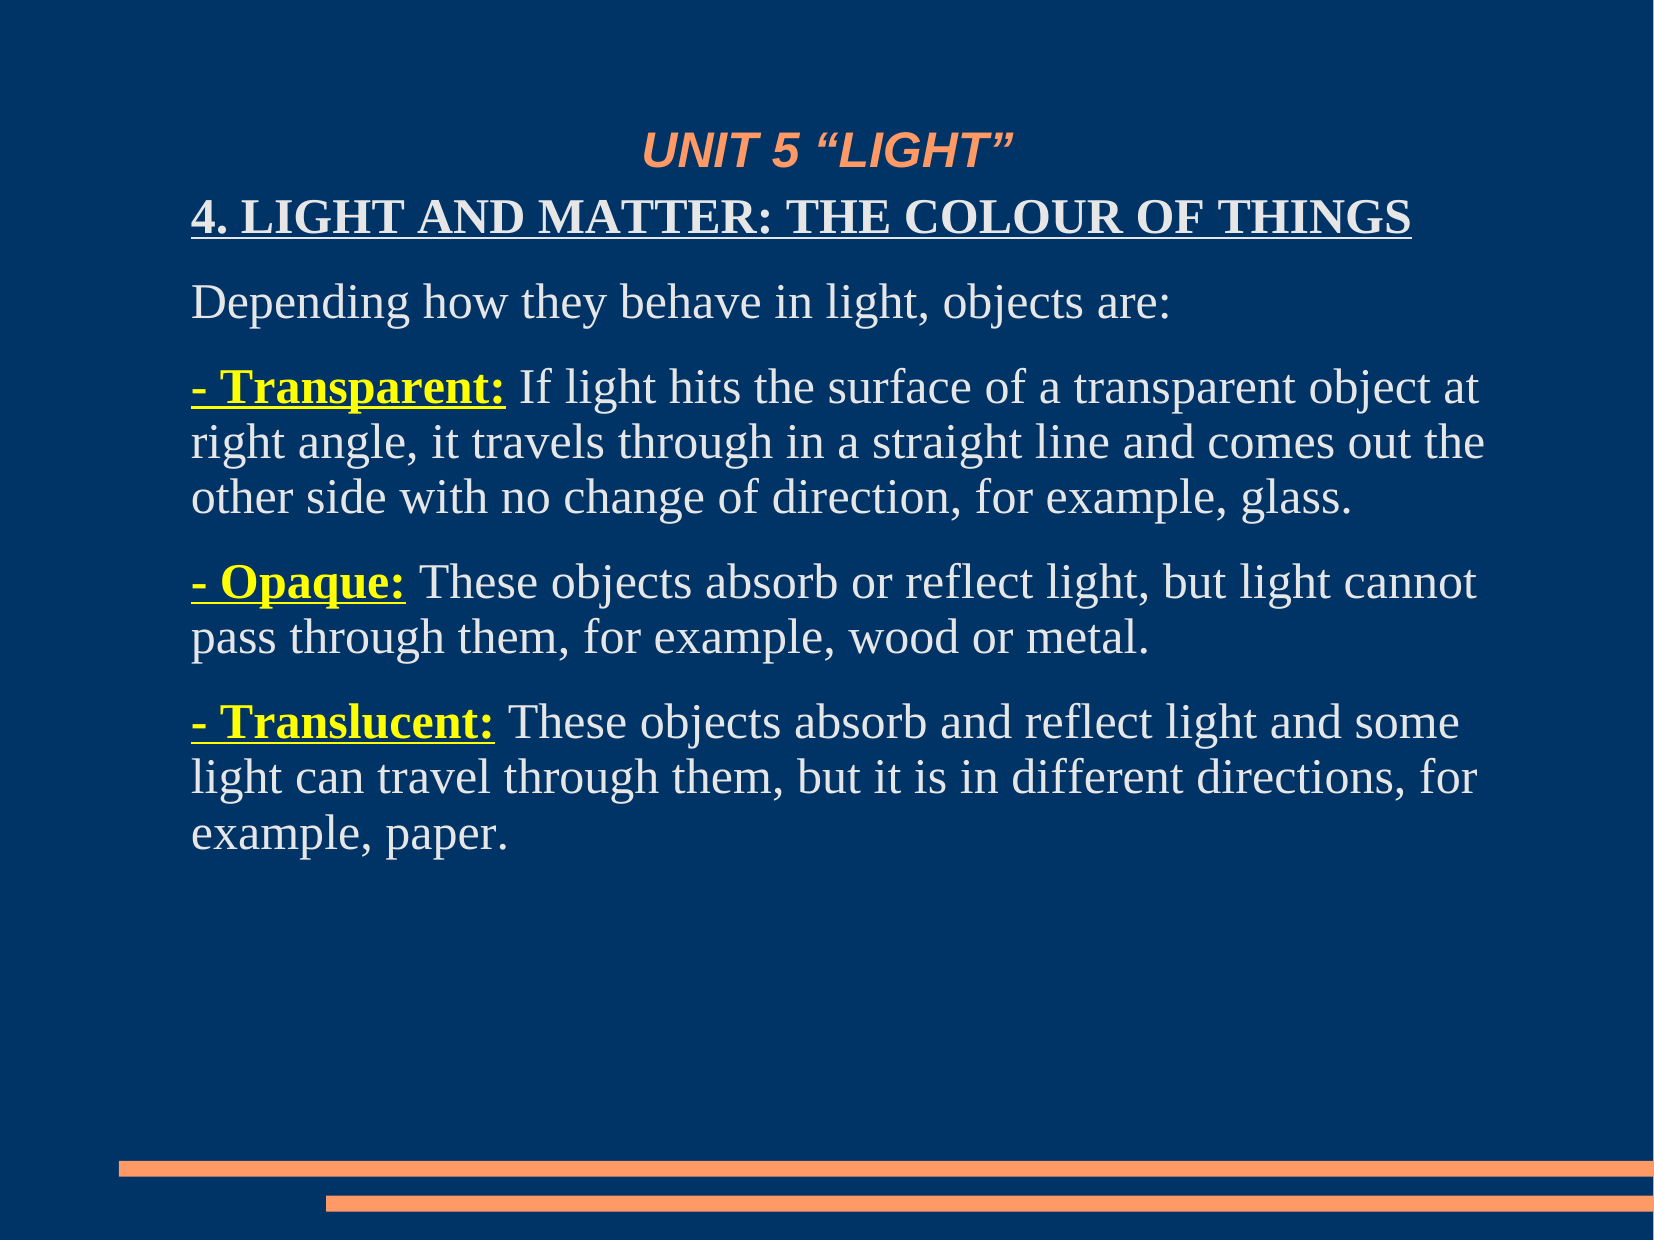

# UNIT 5 “LIGHT”
4. LIGHT AND MATTER: THE COLOUR OF THINGS
Depending how they behave in light, objects are:
- Transparent: If light hits the surface of a transparent object at right angle, it travels through in a straight line and comes out the other side with no change of direction, for example, glass.
- Opaque: These objects absorb or reflect light, but light cannot pass through them, for example, wood or metal.
- Translucent: These objects absorb and reflect light and some light can travel through them, but it is in different directions, for example, paper.